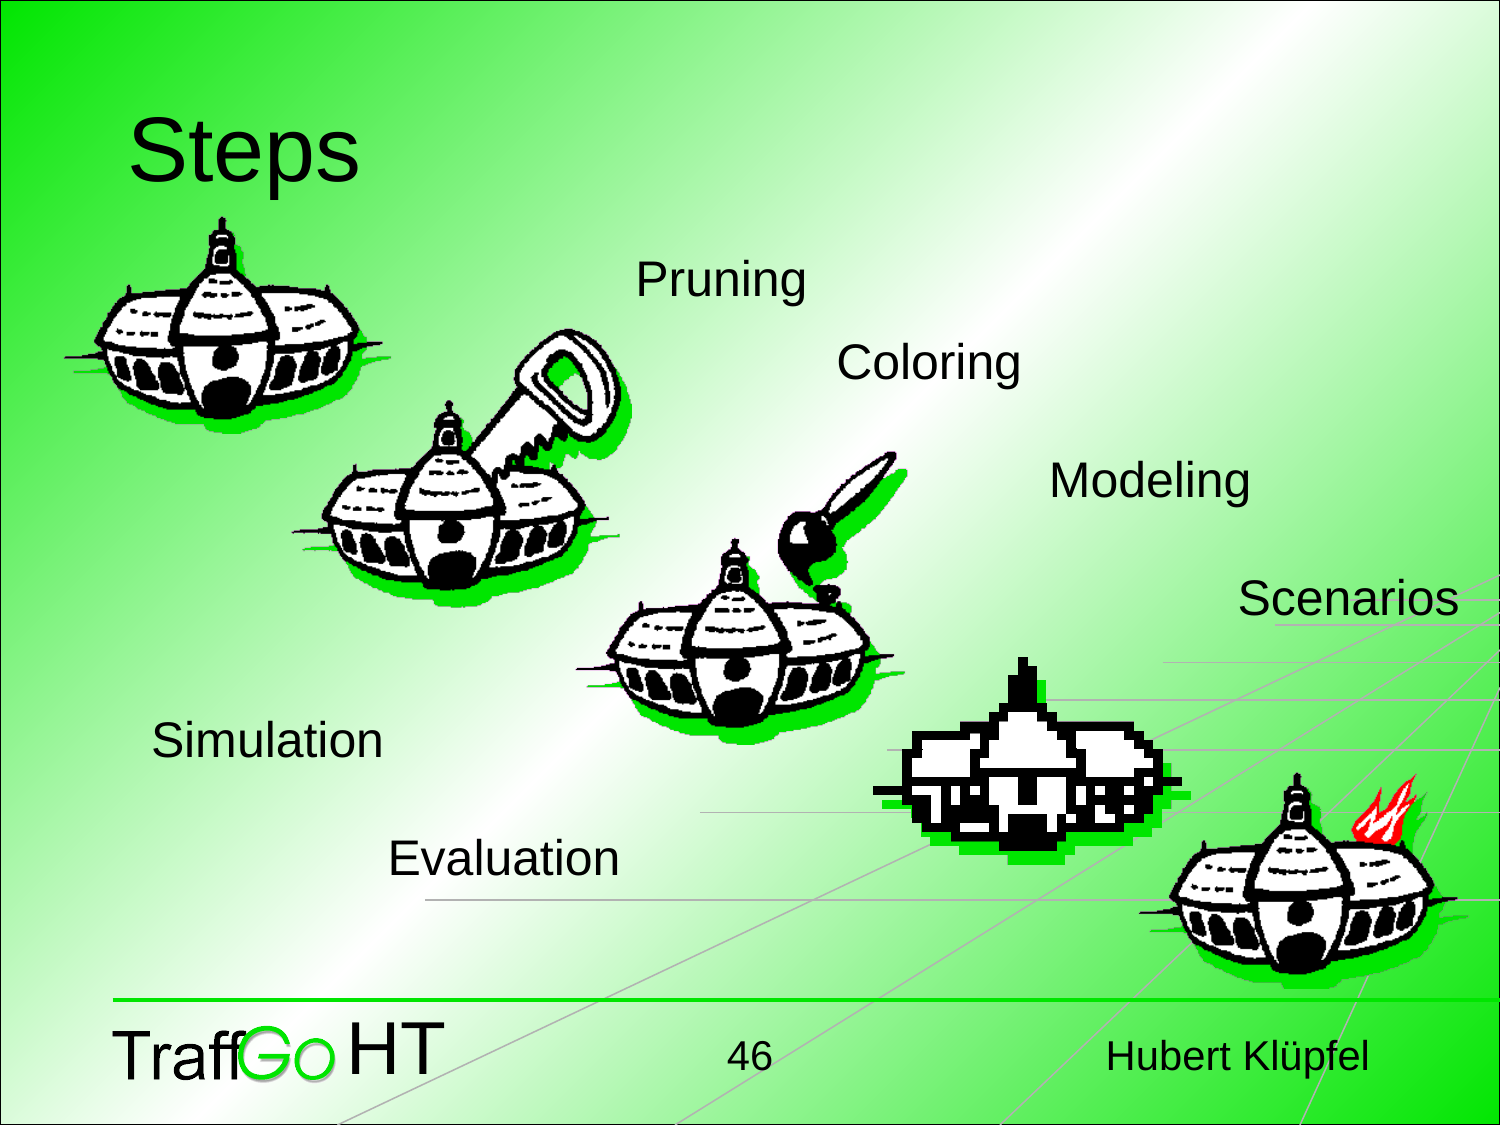

# Steps
Pruning
Coloring
Modeling
Scenarios
Simulation
Evaluation